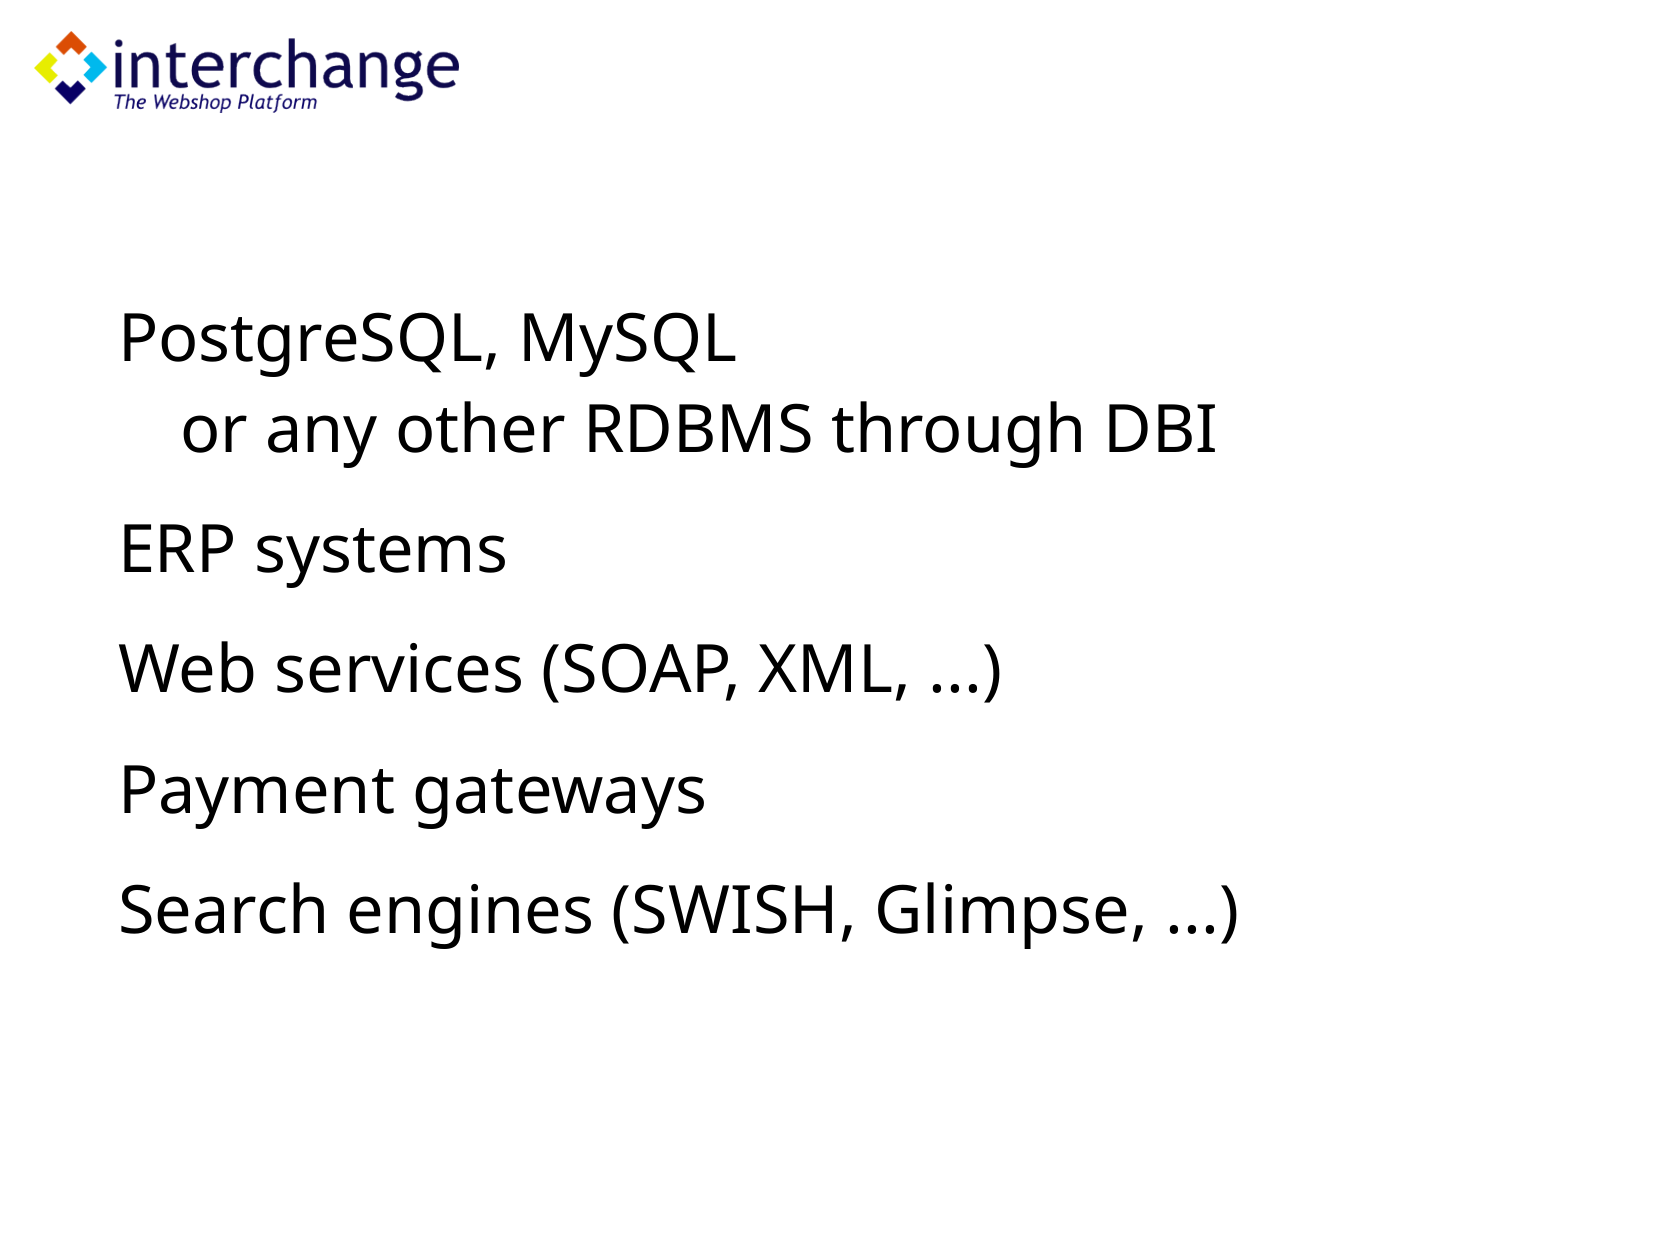

# PostgreSQL, MySQL or any other RDBMS through DBI
ERP systems
Web services (SOAP, XML, ...)
Payment gateways
Search engines (SWISH, Glimpse, ...)